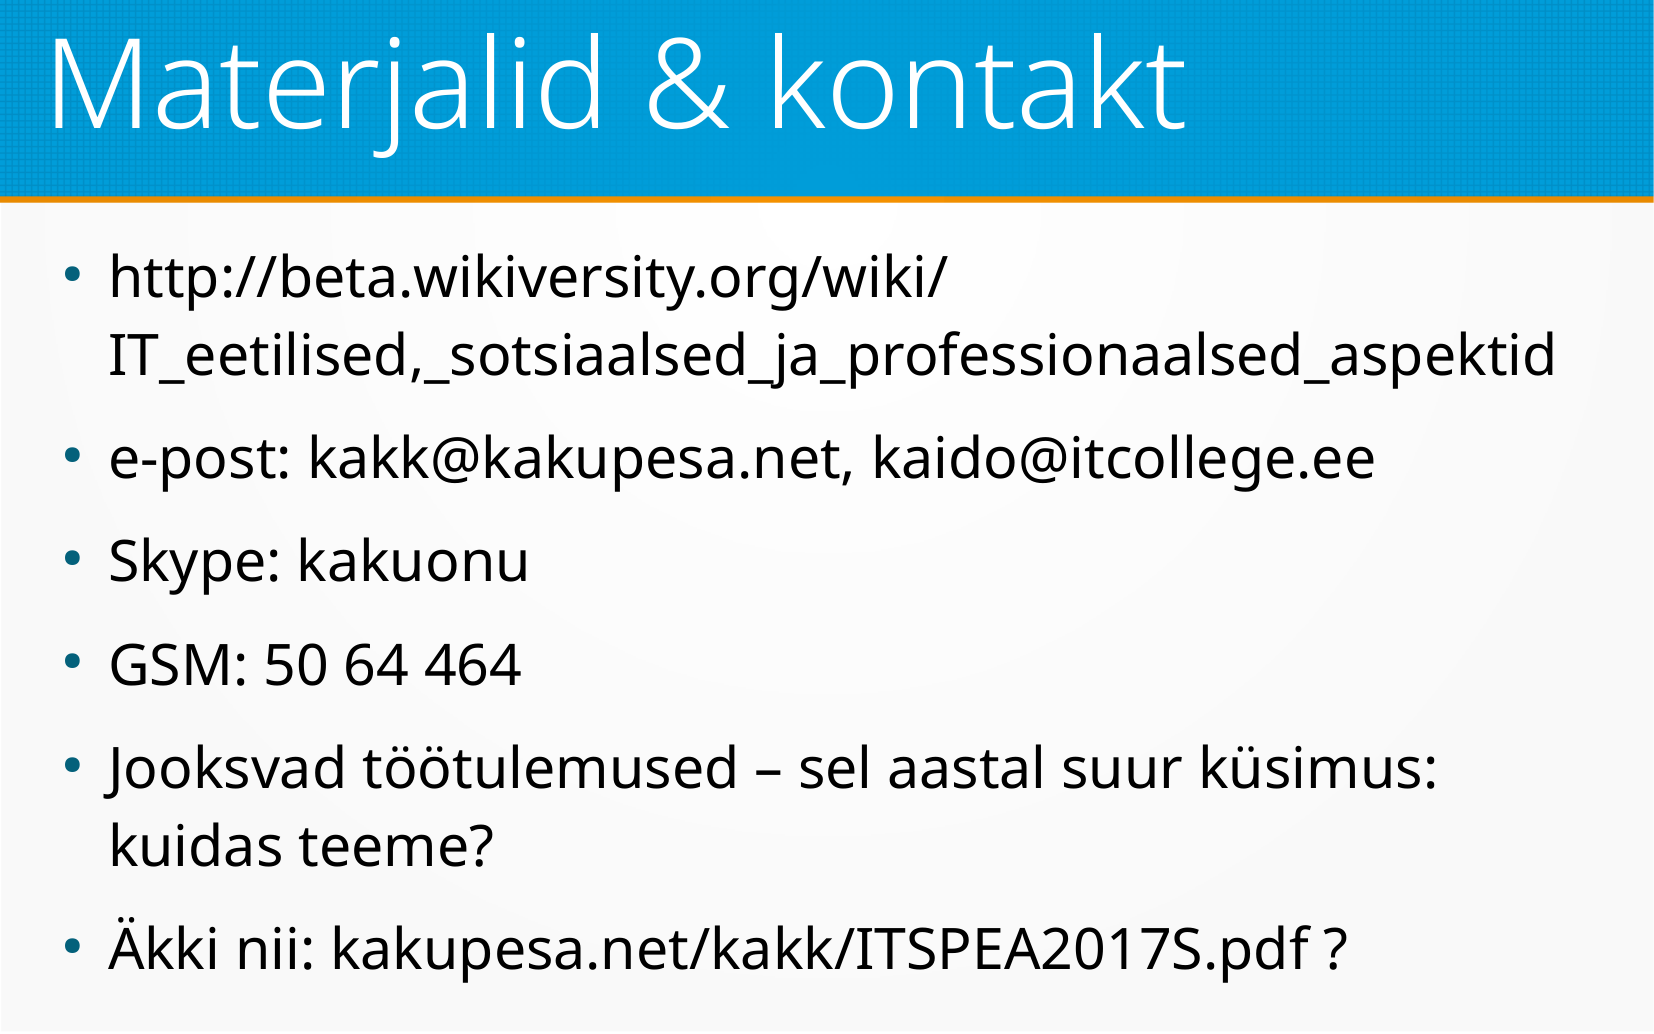

# Materjalid & kontakt
http://beta.wikiversity.org/wiki/IT_eetilised,_sotsiaalsed_ja_professionaalsed_aspektid
e-post: kakk@kakupesa.net, kaido@itcollege.ee
Skype: kakuonu
GSM: 50 64 464
Jooksvad töötulemused – sel aastal suur küsimus: kuidas teeme?
Äkki nii: kakupesa.net/kakk/ITSPEA2017S.pdf ?